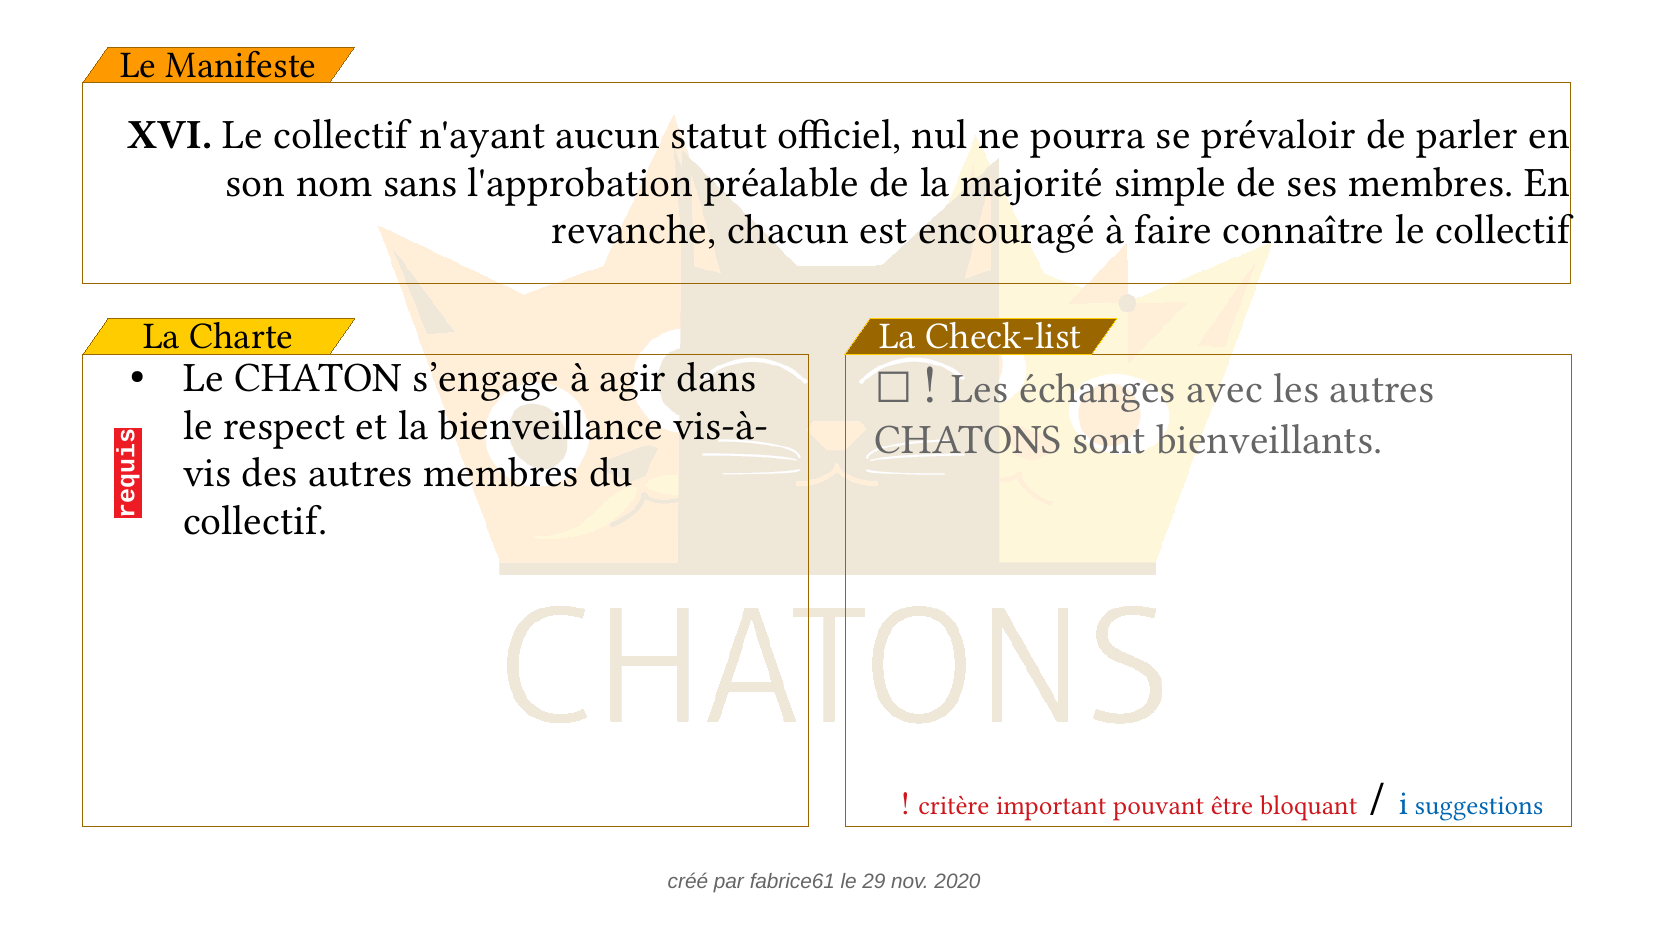

Le Manifeste
# XVI. Le collectif n'ayant aucun statut officiel, nul ne pourra se prévaloir de parler en son nom sans l'approbation préalable de la majorité simple de ses membres. En revanche, chacun est encouragé à faire connaître le collectif
La Charte
La Check-list
Le CHATON s’engage à agir dans le respect et la bienveillance vis-à-vis des autres membres du collectif.
☐ ! Les échanges avec les autres CHATONS sont bienveillants.
requis